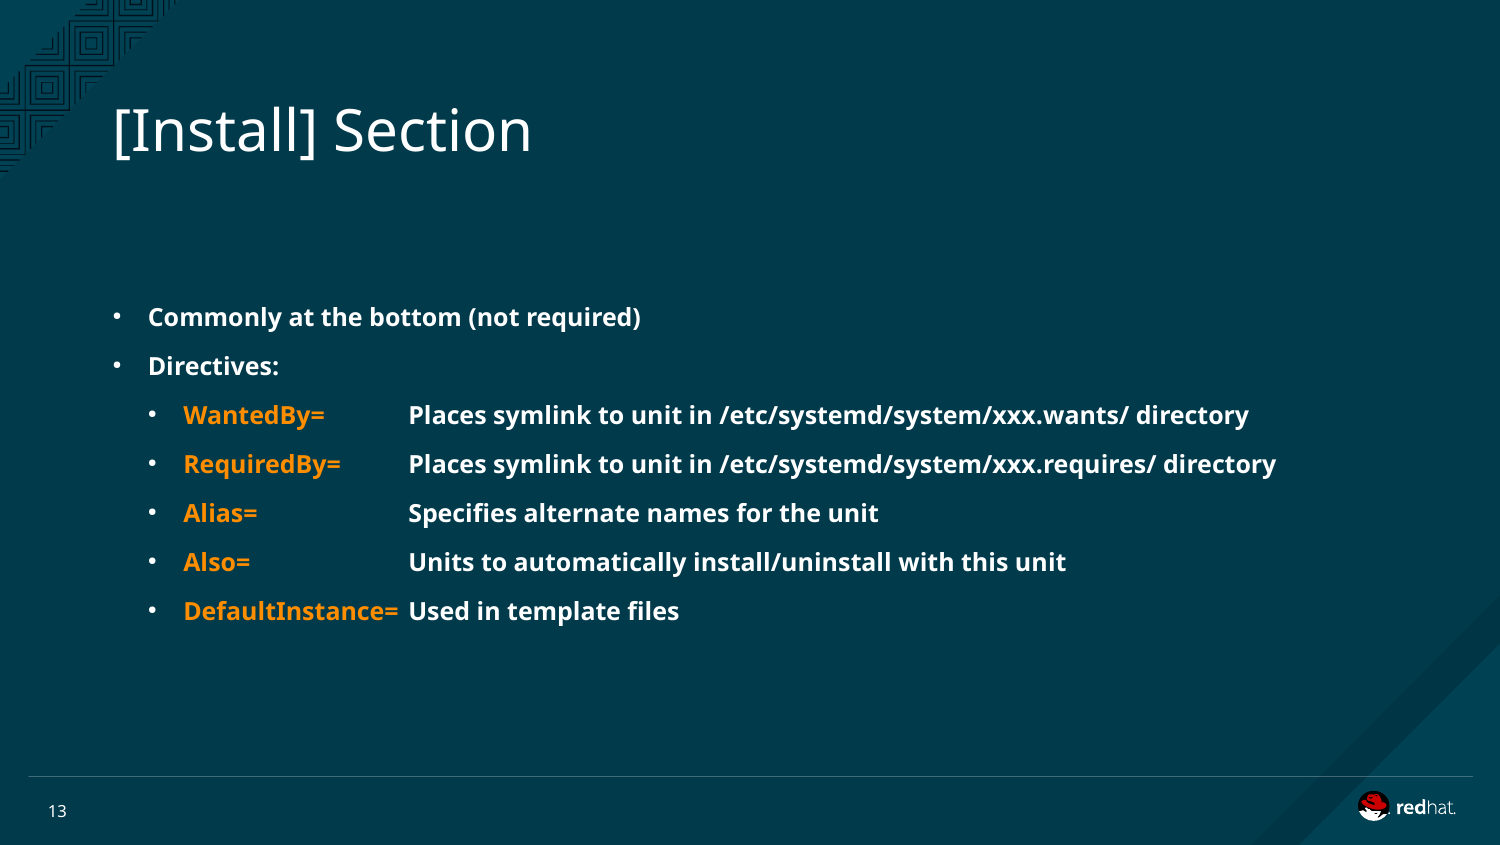

# [Install] Section
Commonly at the bottom (not required)
Directives:
WantedBy=		Places symlink to unit in /etc/systemd/system/xxx.wants/ directory
RequiredBy=	Places symlink to unit in /etc/systemd/system/xxx.requires/ directory
Alias=			Specifies alternate names for the unit
Also=			Units to automatically install/uninstall with this unit
DefaultInstance=	Used in template files
13